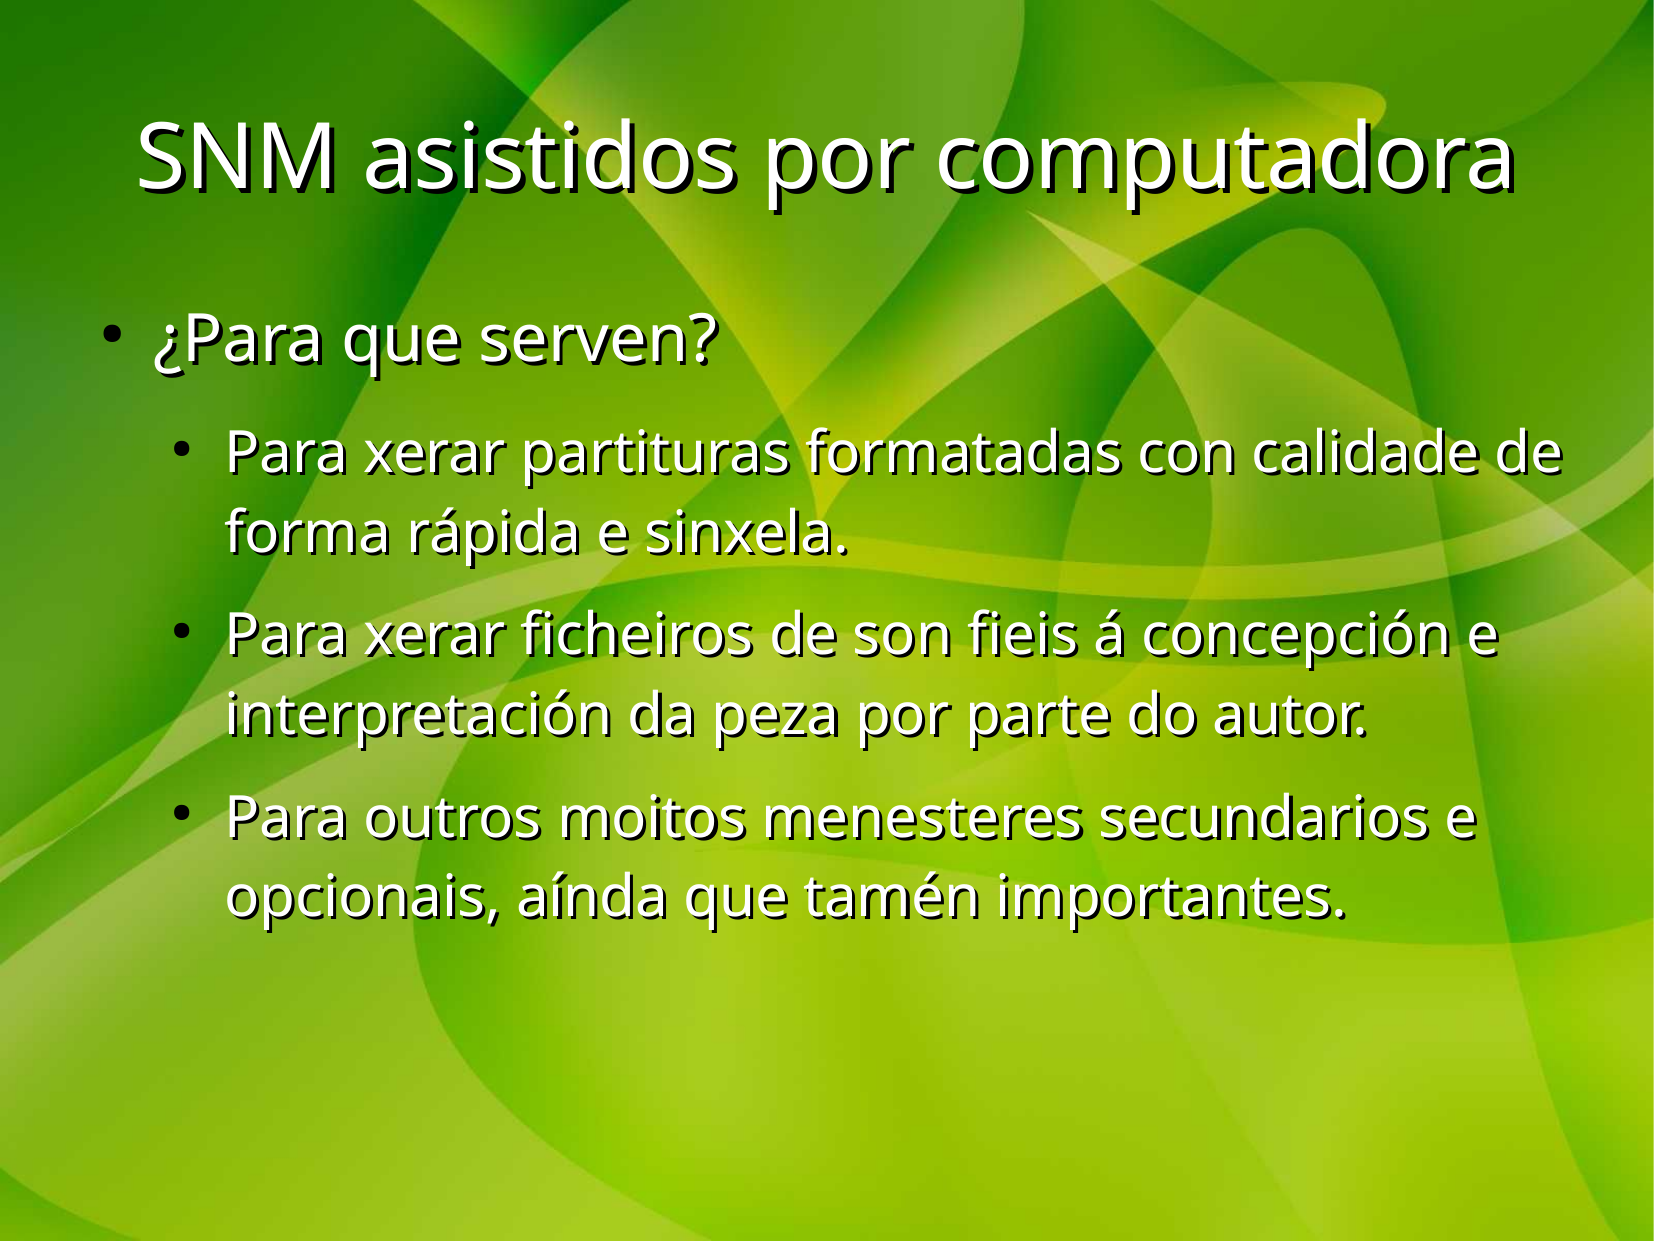

# SNM asistidos por computadora
¿Para que serven?
Para xerar partituras formatadas con calidade de forma rápida e sinxela.
Para xerar ficheiros de son fieis á concepción e interpretación da peza por parte do autor.
Para outros moitos menesteres secundarios e opcionais, aínda que tamén importantes.